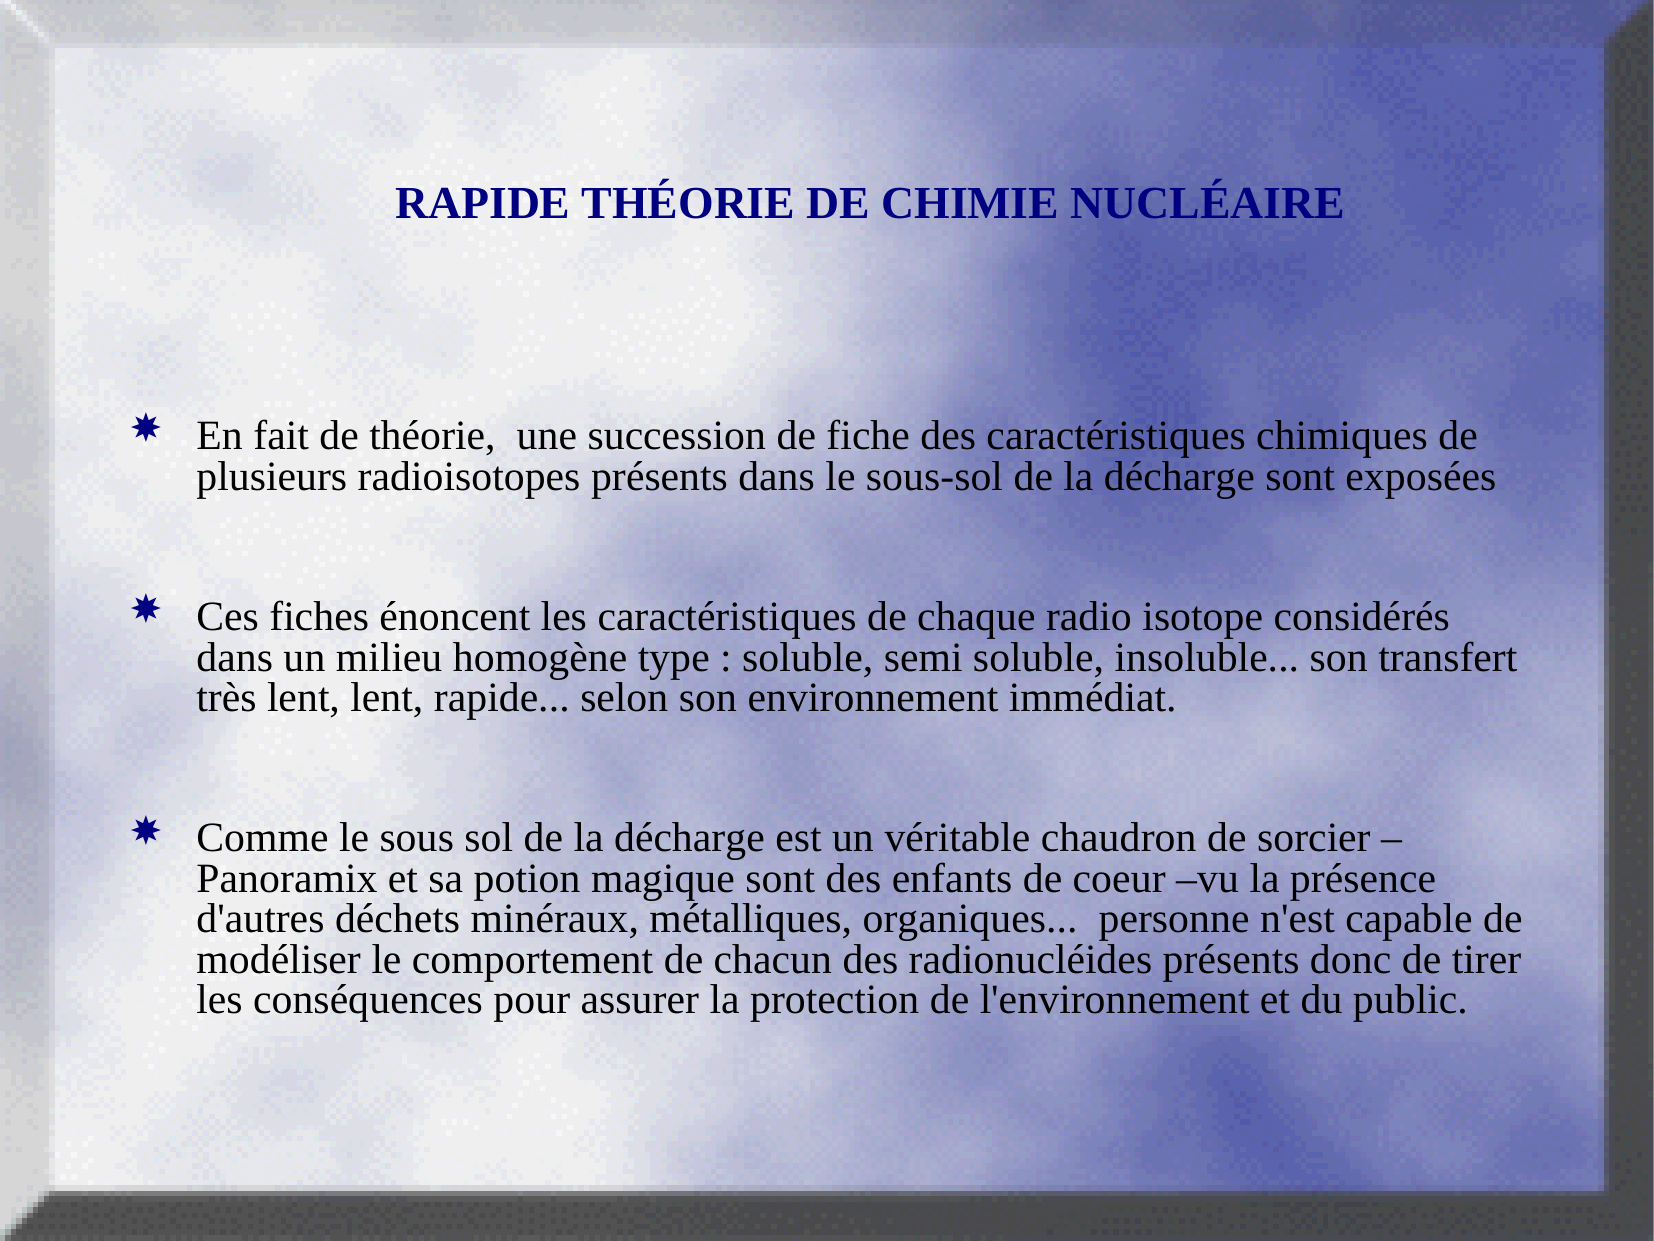

# RAPIDE THÉORIE DE CHIMIE NUCLÉAIRE
En fait de théorie, une succession de fiche des caractéristiques chimiques de plusieurs radioisotopes présents dans le sous-sol de la décharge sont exposées
Ces fiches énoncent les caractéristiques de chaque radio isotope considérés dans un milieu homogène type : soluble, semi soluble, insoluble... son transfert très lent, lent, rapide... selon son environnement immédiat.
Comme le sous sol de la décharge est un véritable chaudron de sorcier – Panoramix et sa potion magique sont des enfants de coeur –vu la présence d'autres déchets minéraux, métalliques, organiques... personne n'est capable de modéliser le comportement de chacun des radionucléides présents donc de tirer les conséquences pour assurer la protection de l'environnement et du public.